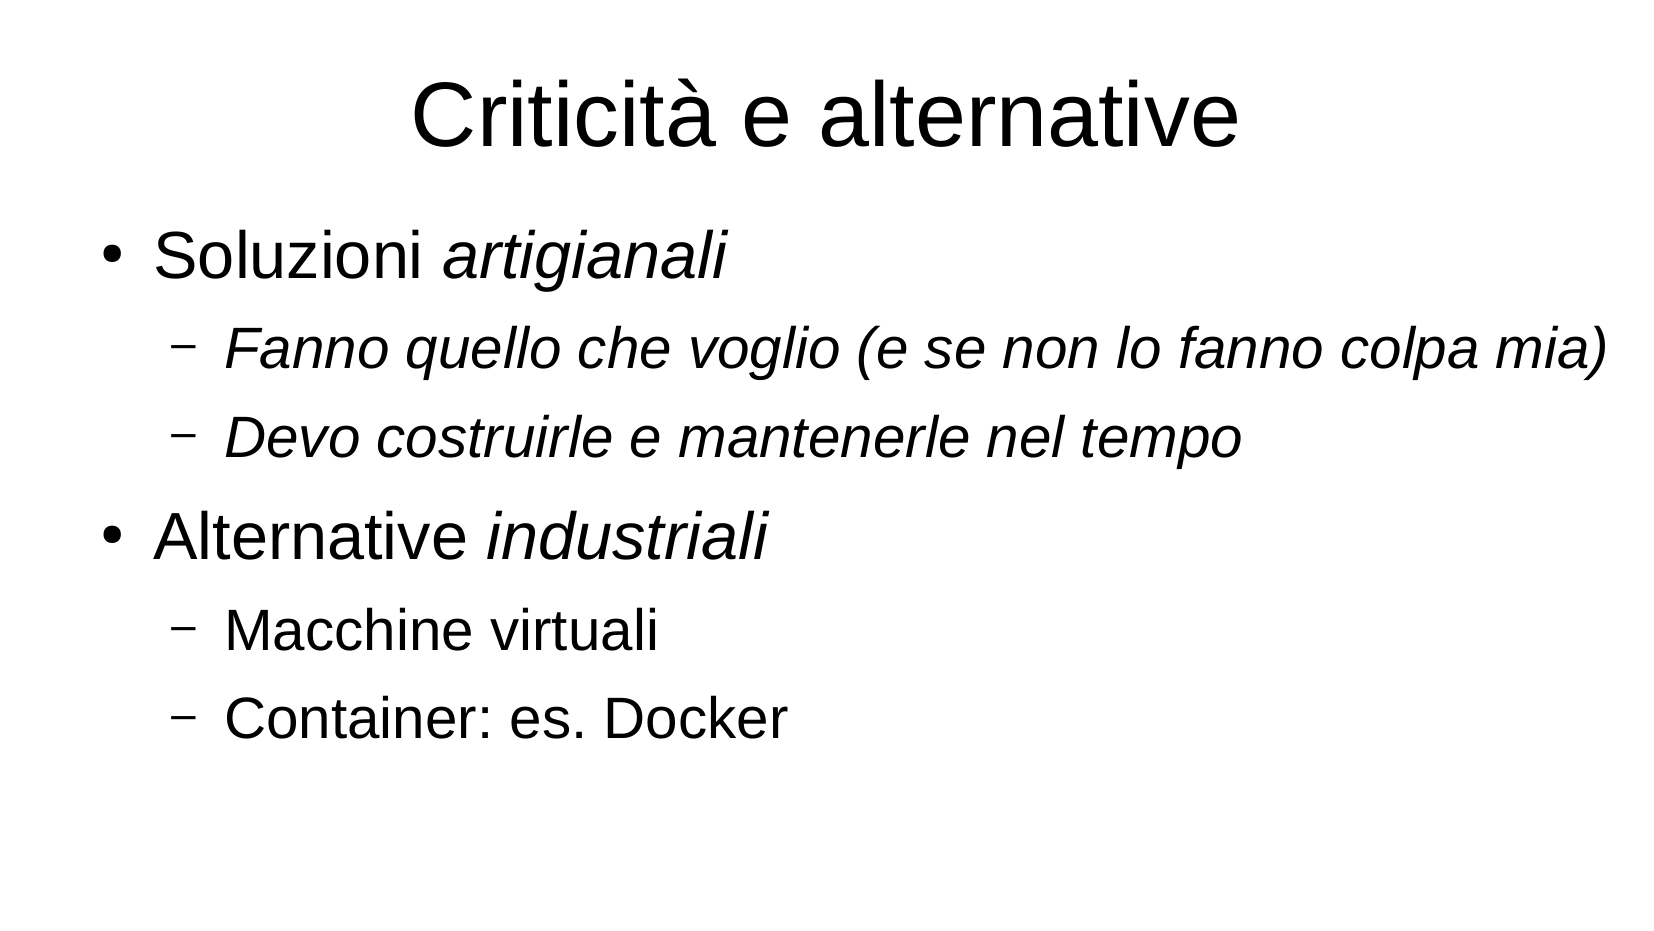

# Criticità e alternative
Soluzioni artigianali
Fanno quello che voglio (e se non lo fanno colpa mia)
Devo costruirle e mantenerle nel tempo
Alternative industriali
Macchine virtuali
Container: es. Docker